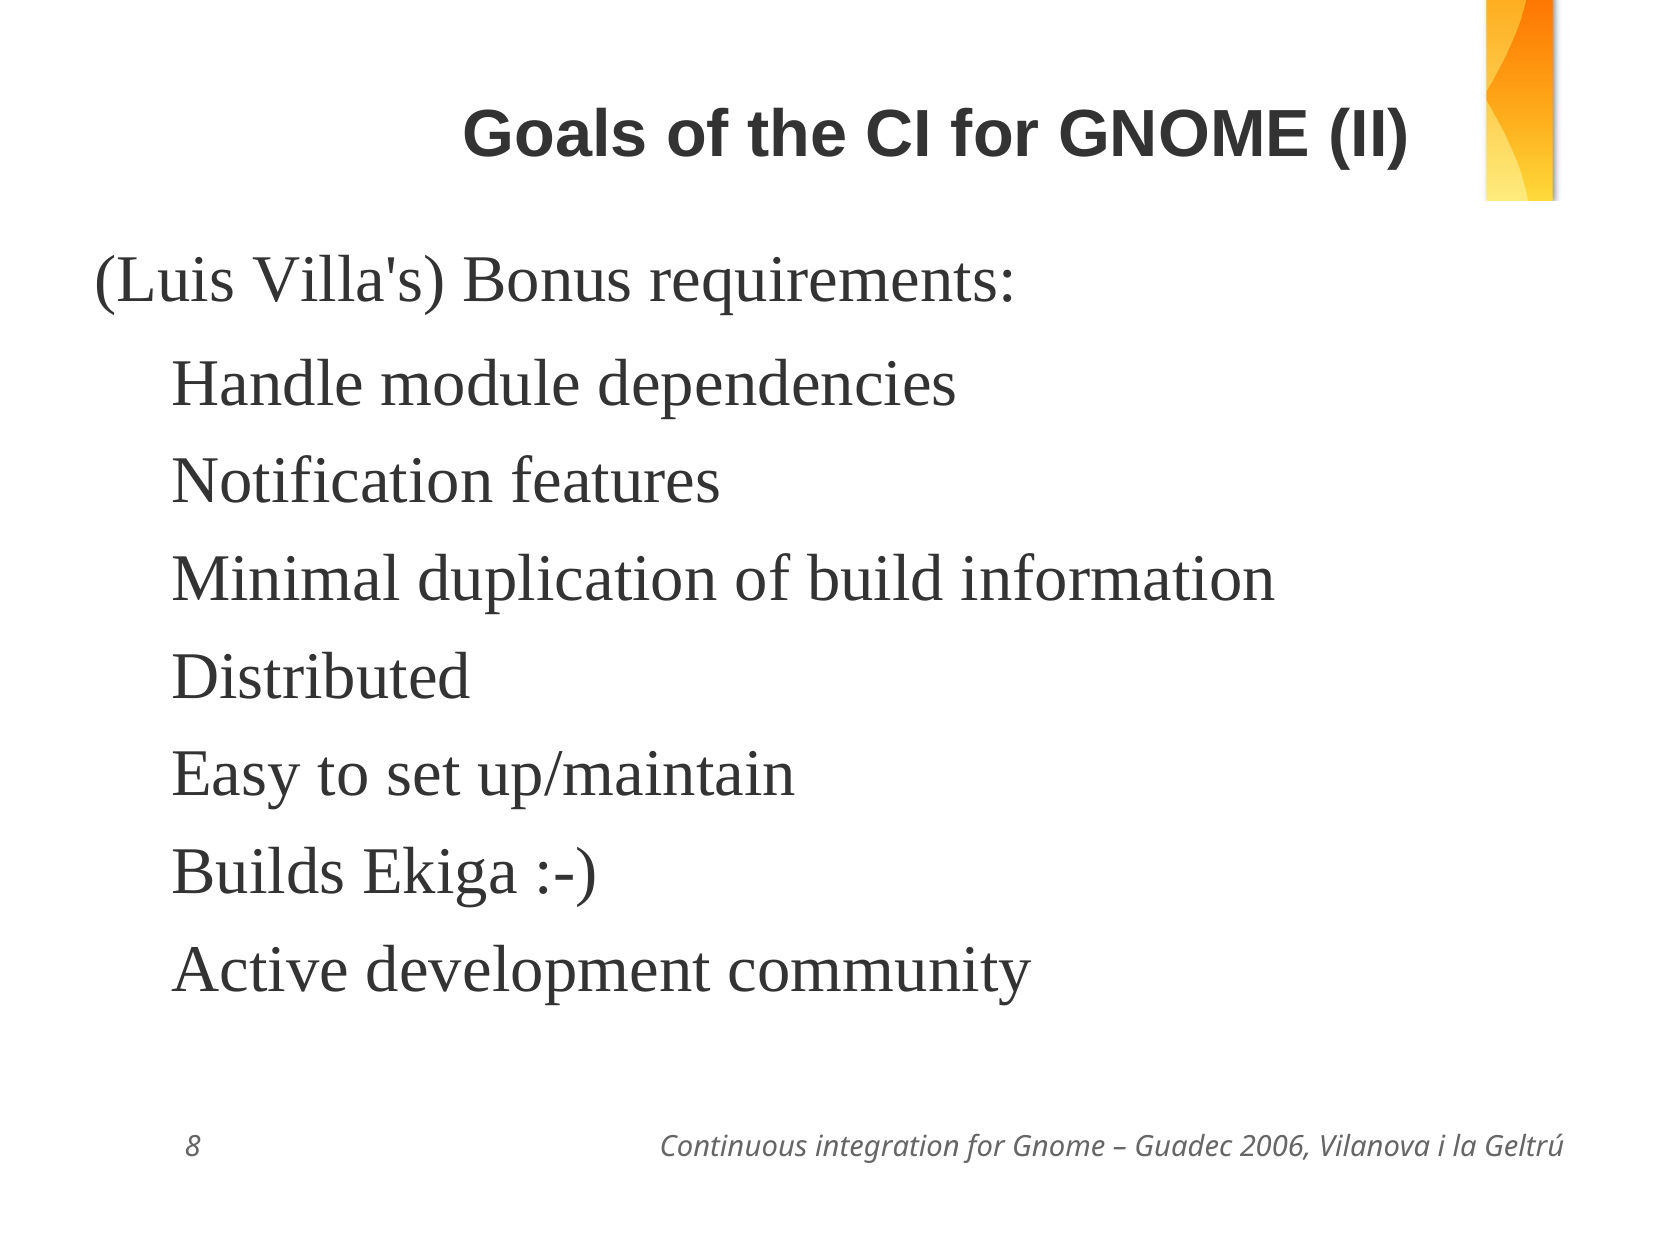

# Goals of the CI for GNOME (II)
(Luis Villa's) Bonus requirements:
Handle module dependencies
Notification features
Minimal duplication of build information
Distributed
Easy to set up/maintain
Builds Ekiga :-)
Active development community
8